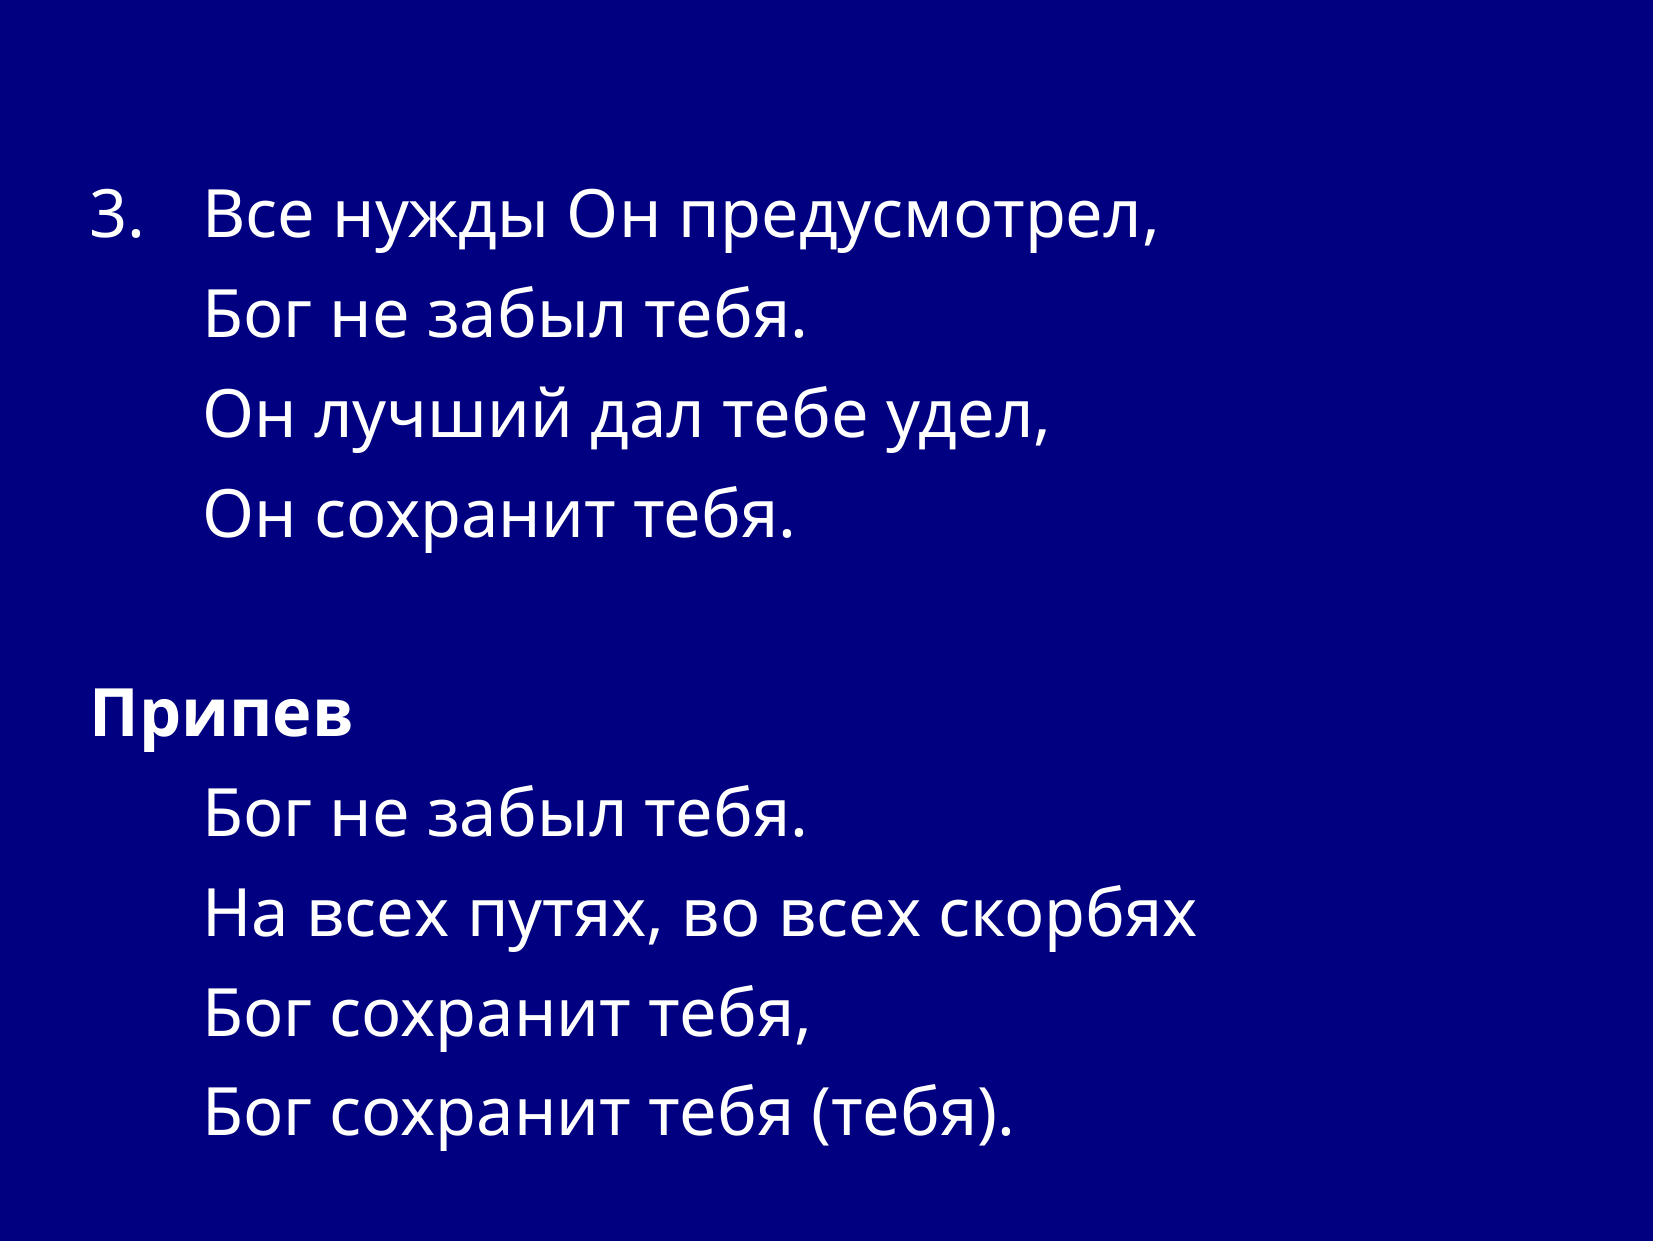

3.	Все нужды Он предусмотрел,
	Бог не забыл тебя.
	Он лучший дал тебе удел,
	Он сохранит тебя.
Припев
	Бог не забыл тебя.
	На всех путях, во всех скорбях
	Бог сохранит тебя,
	Бог сохранит тебя (тебя).